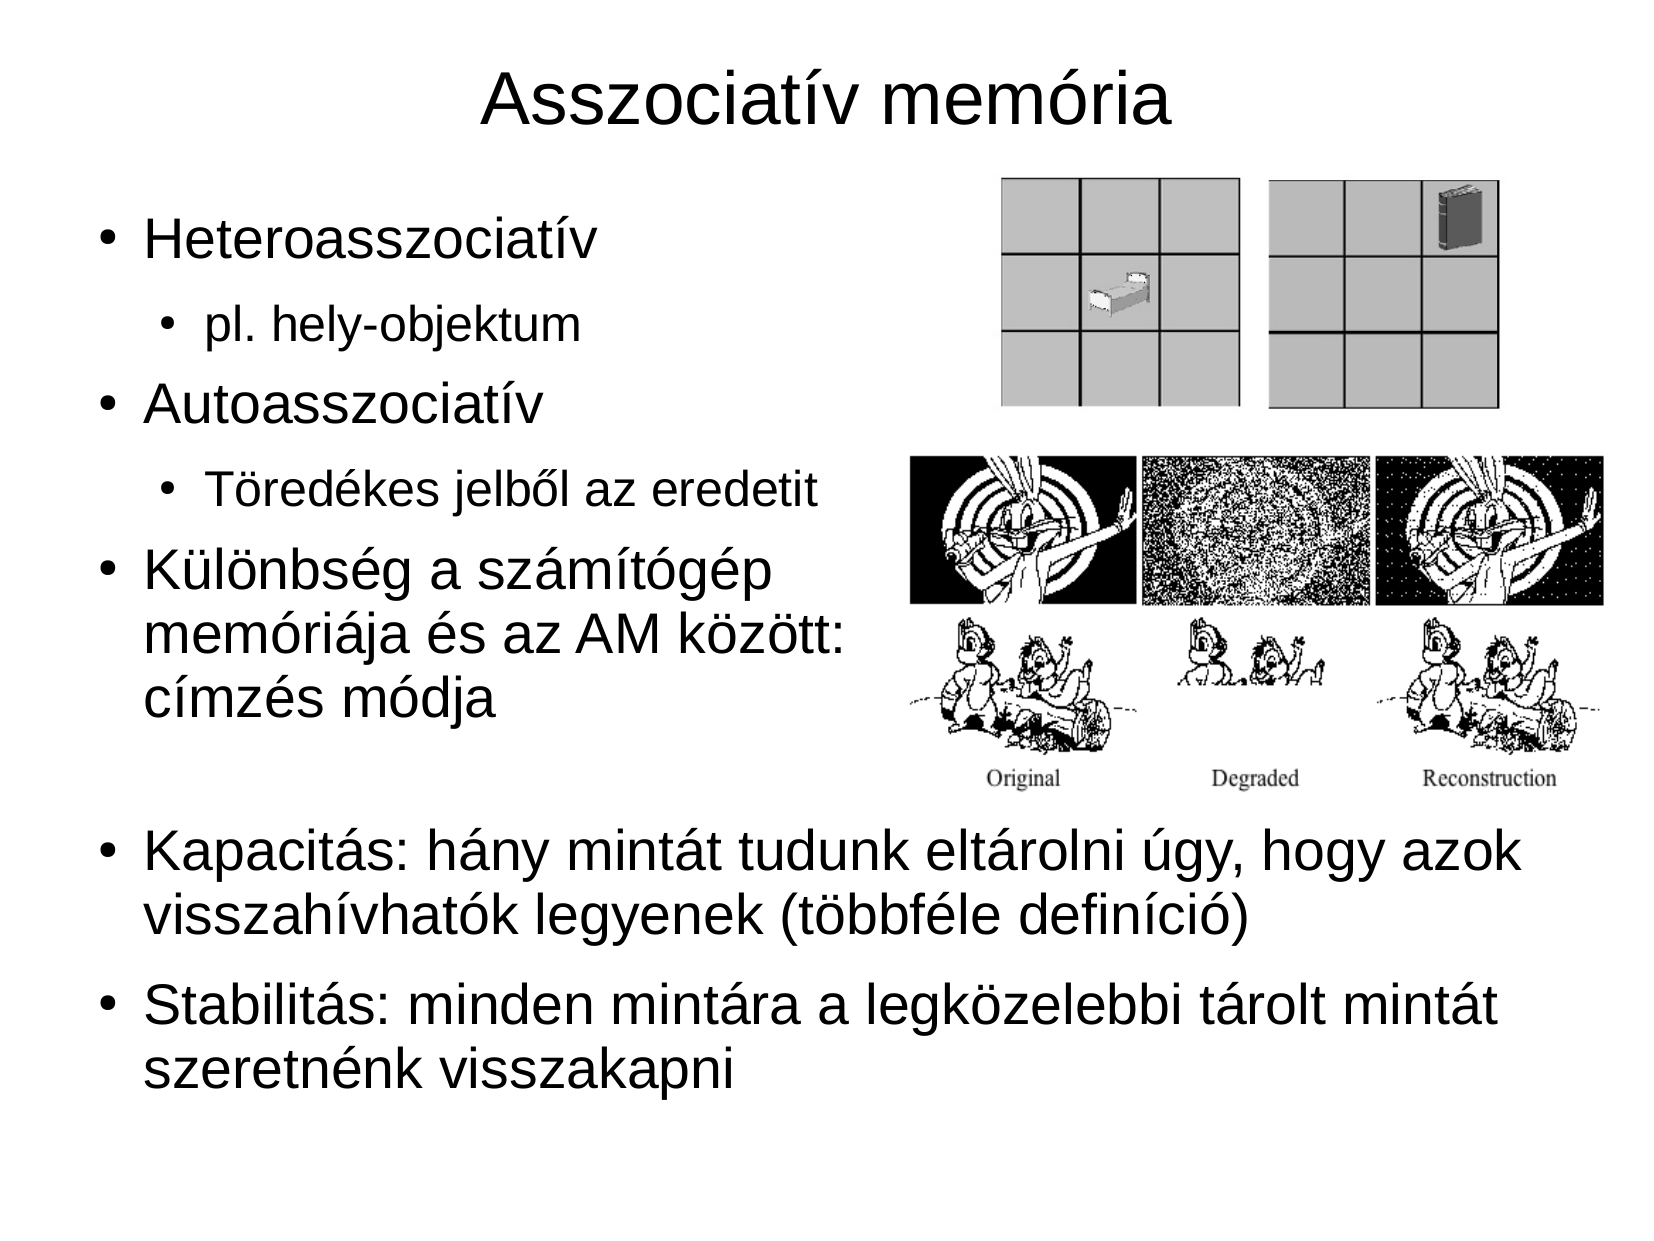

# Asszociatív memória
Heteroasszociatív
pl. hely-objektum
Autoasszociatív
Töredékes jelből az eredetit
Különbség a számítógép
memóriája és az AM között:
címzés módja
Kapacitás: hány mintát tudunk eltárolni úgy, hogy azok visszahívhatók legyenek (többféle definíció)
Stabilitás: minden mintára a legközelebbi tárolt mintát szeretnénk visszakapni